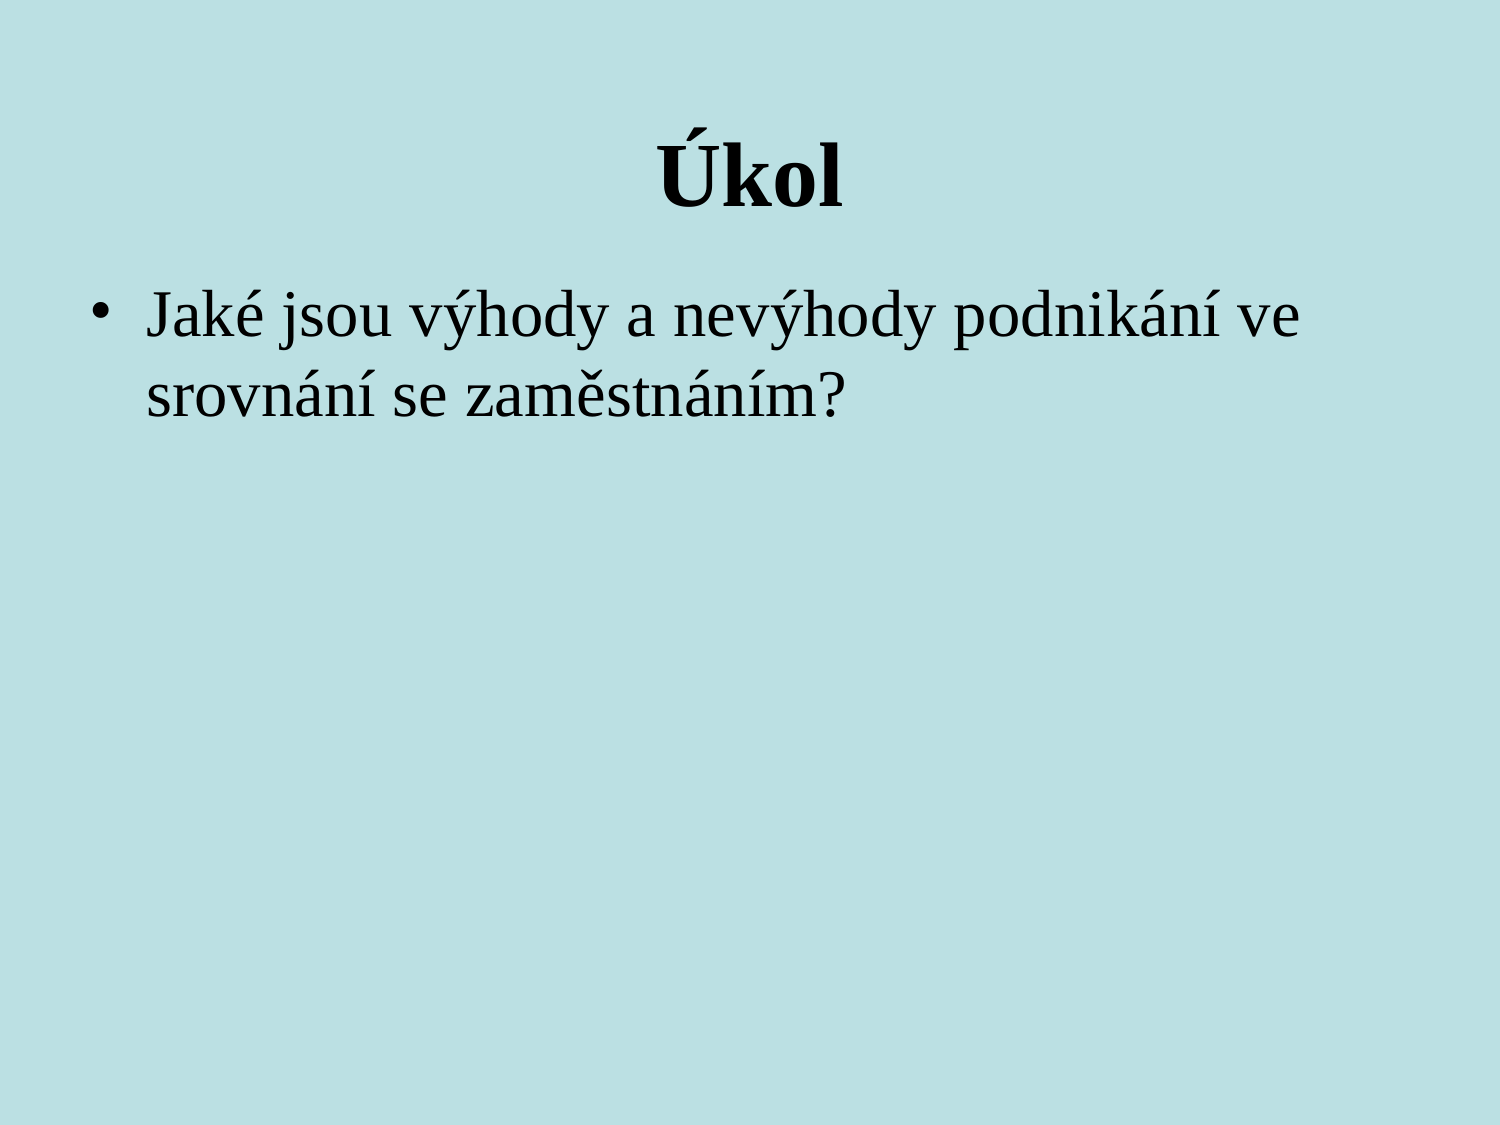

# Úkol
Jaké jsou výhody a nevýhody podnikání ve srovnání se zaměstnáním?